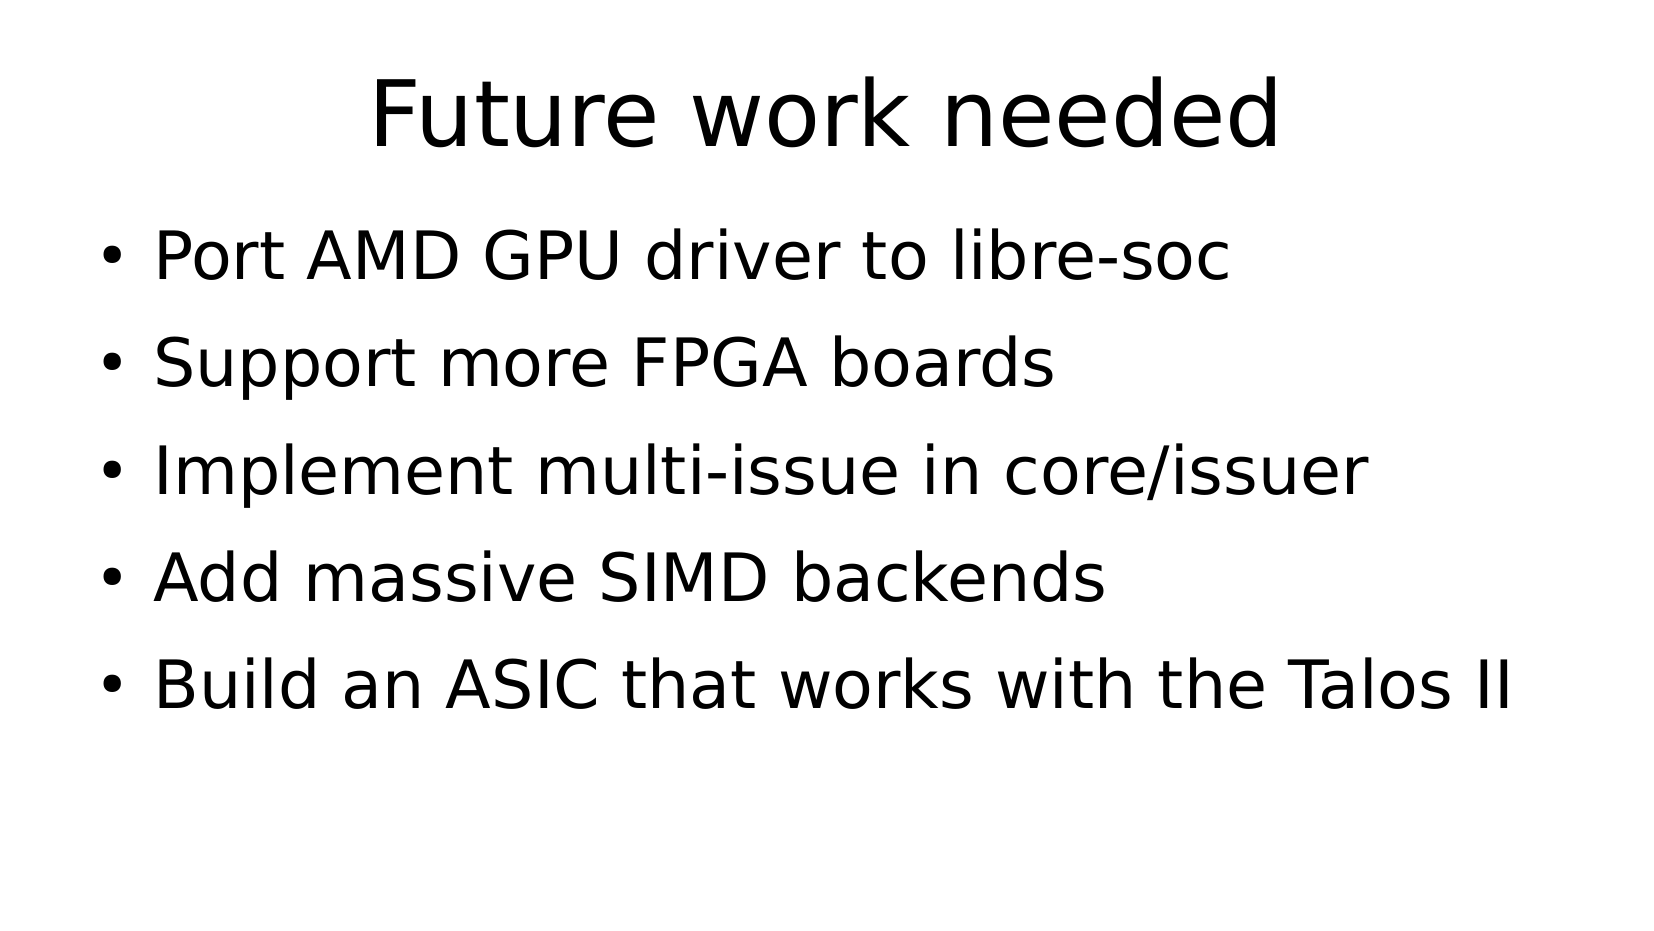

# Future work needed
Port AMD GPU driver to libre-soc
Support more FPGA boards
Implement multi-issue in core/issuer
Add massive SIMD backends
Build an ASIC that works with the Talos II